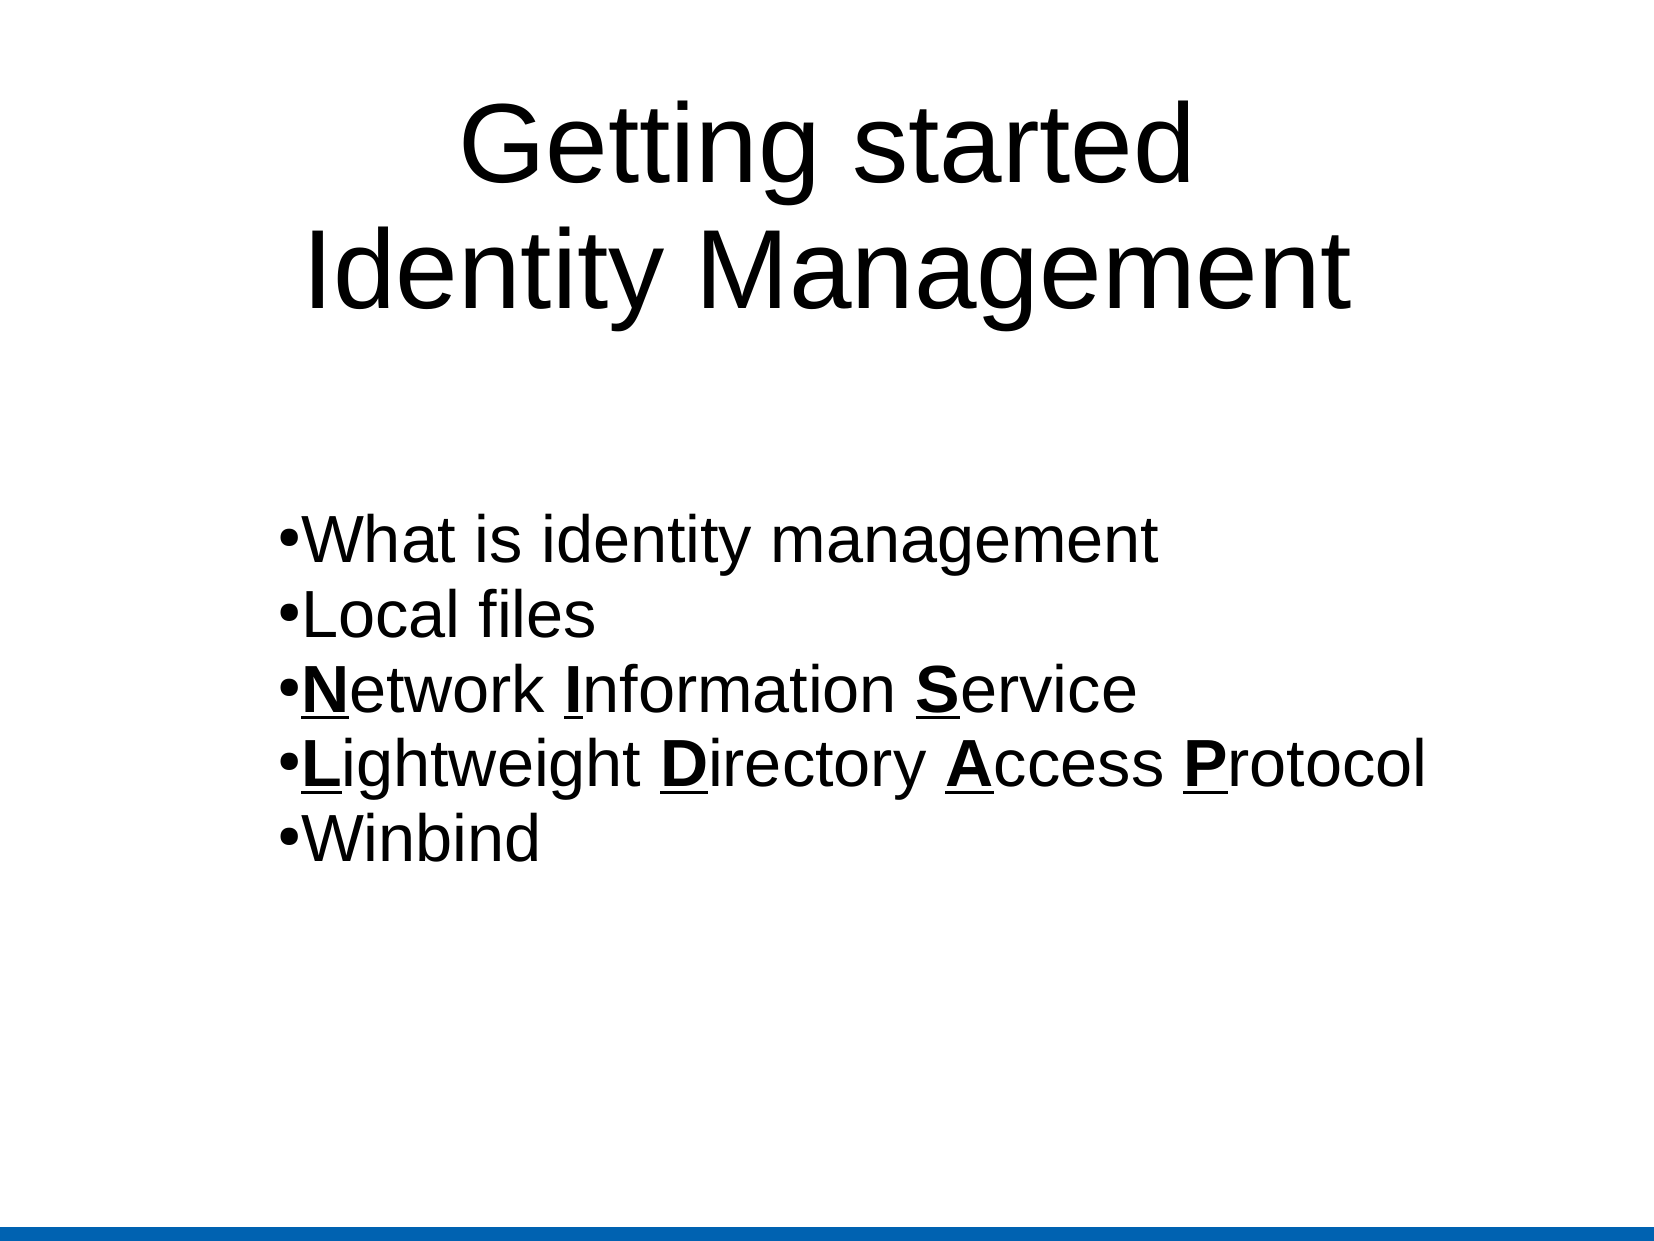

# Getting started Identity Management
What is identity management
Local files
Network Information Service
Lightweight Directory Access Protocol
Winbind